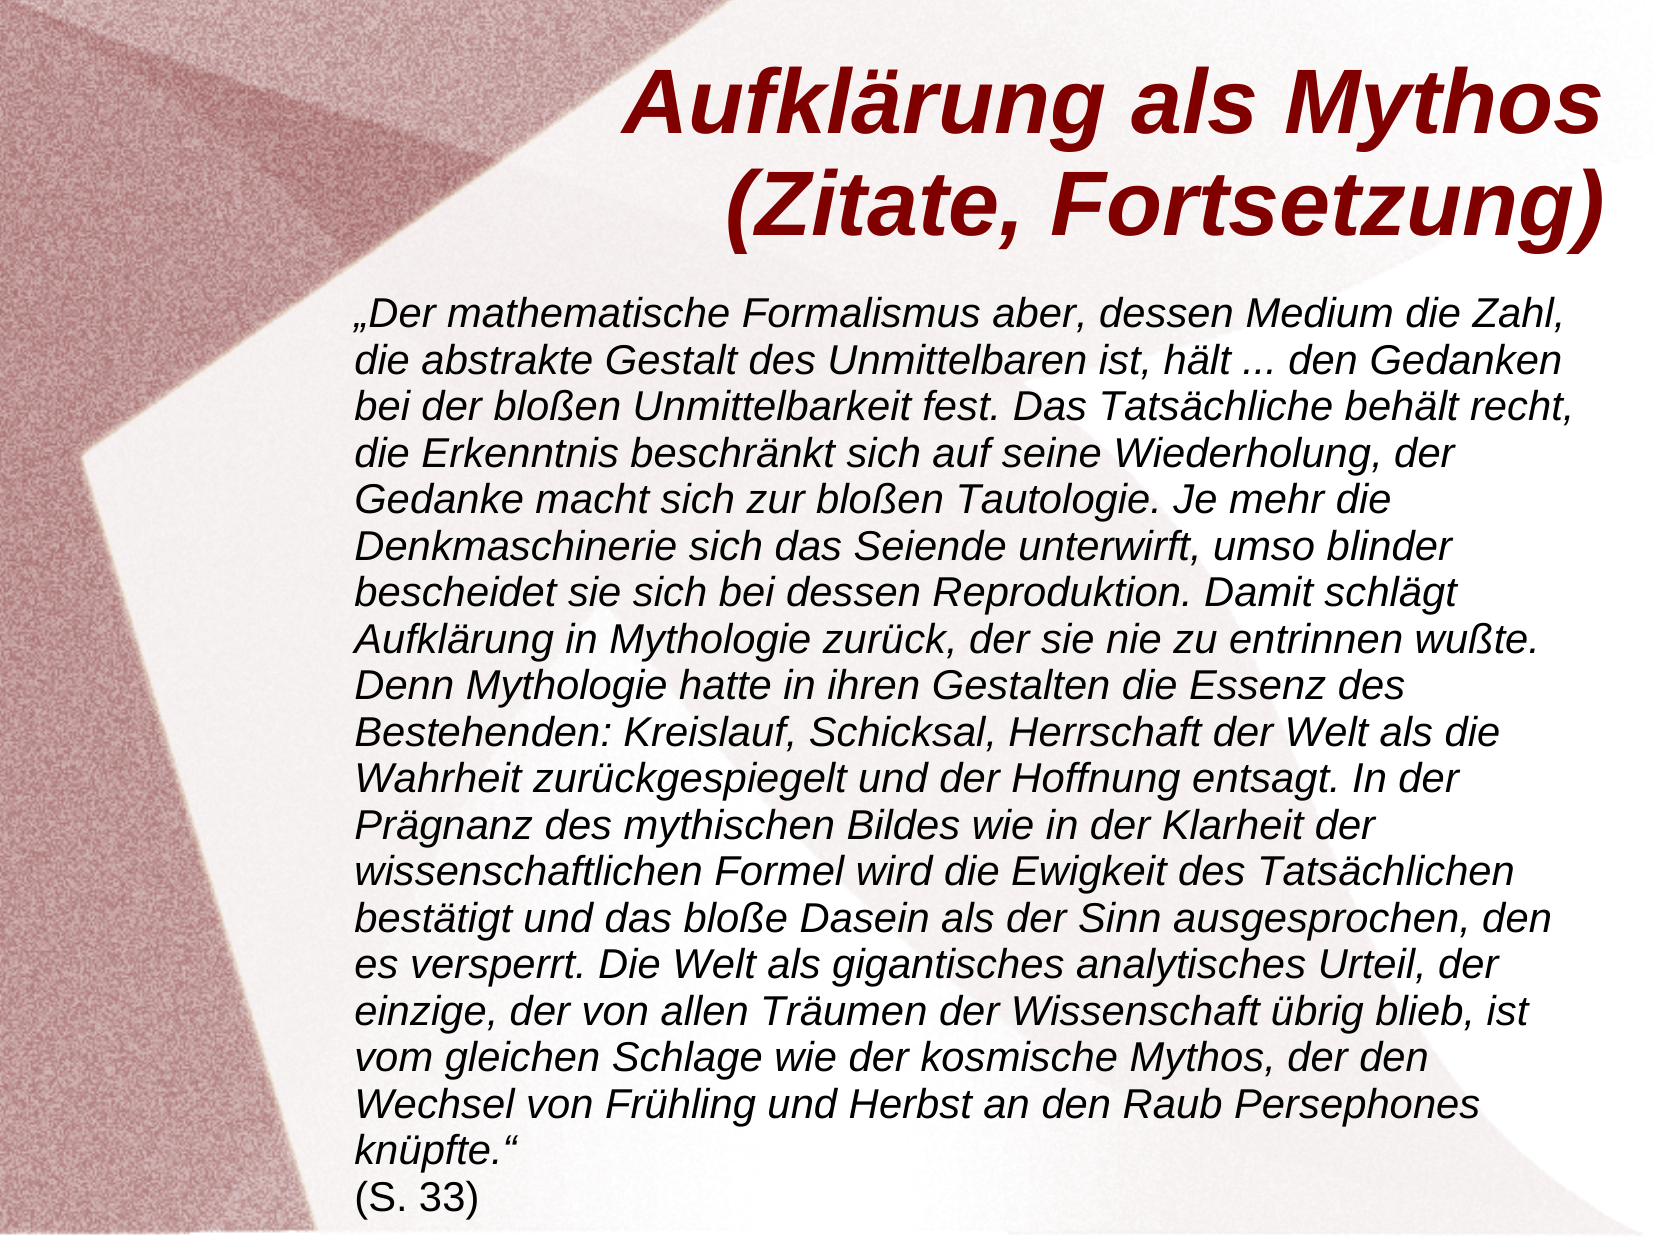

# Aufklärung als Mythos (Zitate, Fortsetzung)
„Der mathematische Formalismus aber, dessen Medium die Zahl, die abstrakte Gestalt des Unmittelbaren ist, hält ... den Gedanken bei der bloßen Unmittelbarkeit fest. Das Tatsächliche behält recht, die Erkenntnis beschränkt sich auf seine Wiederholung, der Gedanke macht sich zur bloßen Tautologie. Je mehr die Denkmaschinerie sich das Seiende unterwirft, umso blinder bescheidet sie sich bei dessen Reproduktion. Damit schlägt Aufklärung in Mythologie zurück, der sie nie zu entrinnen wußte. Denn Mythologie hatte in ihren Gestalten die Essenz des Bestehenden: Kreislauf, Schicksal, Herrschaft der Welt als die Wahrheit zurückgespiegelt und der Hoffnung entsagt. In der Prägnanz des mythischen Bildes wie in der Klarheit der wissenschaftlichen Formel wird die Ewigkeit des Tatsächlichen bestätigt und das bloße Dasein als der Sinn ausgesprochen, den es versperrt. Die Welt als gigantisches analytisches Urteil, der einzige, der von allen Träumen der Wissenschaft übrig blieb, ist vom gleichen Schlage wie der kosmische Mythos, der den Wechsel von Frühling und Herbst an den Raub Persephones knüpfte.“
(S. 33)